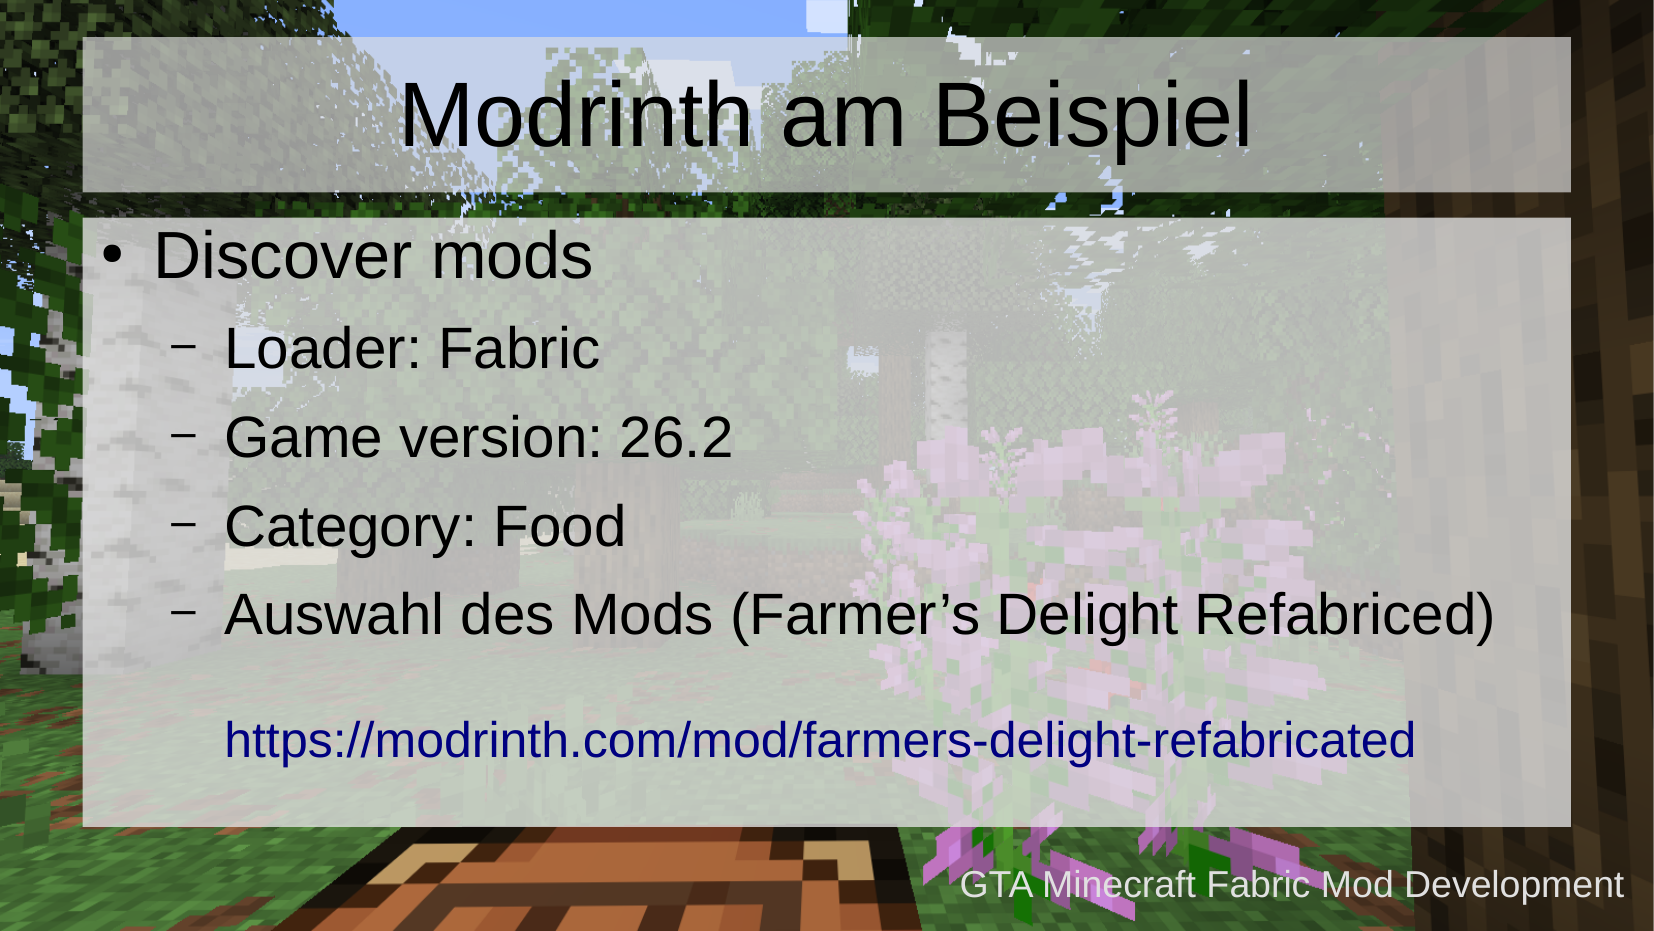

# Modrinth am Beispiel
Discover mods
Loader: Fabric
Game version: 26.2
Category: Food
Auswahl des Mods (Farmer’s Delight Refabriced)
https://modrinth.com/mod/farmers-delight-refabricated